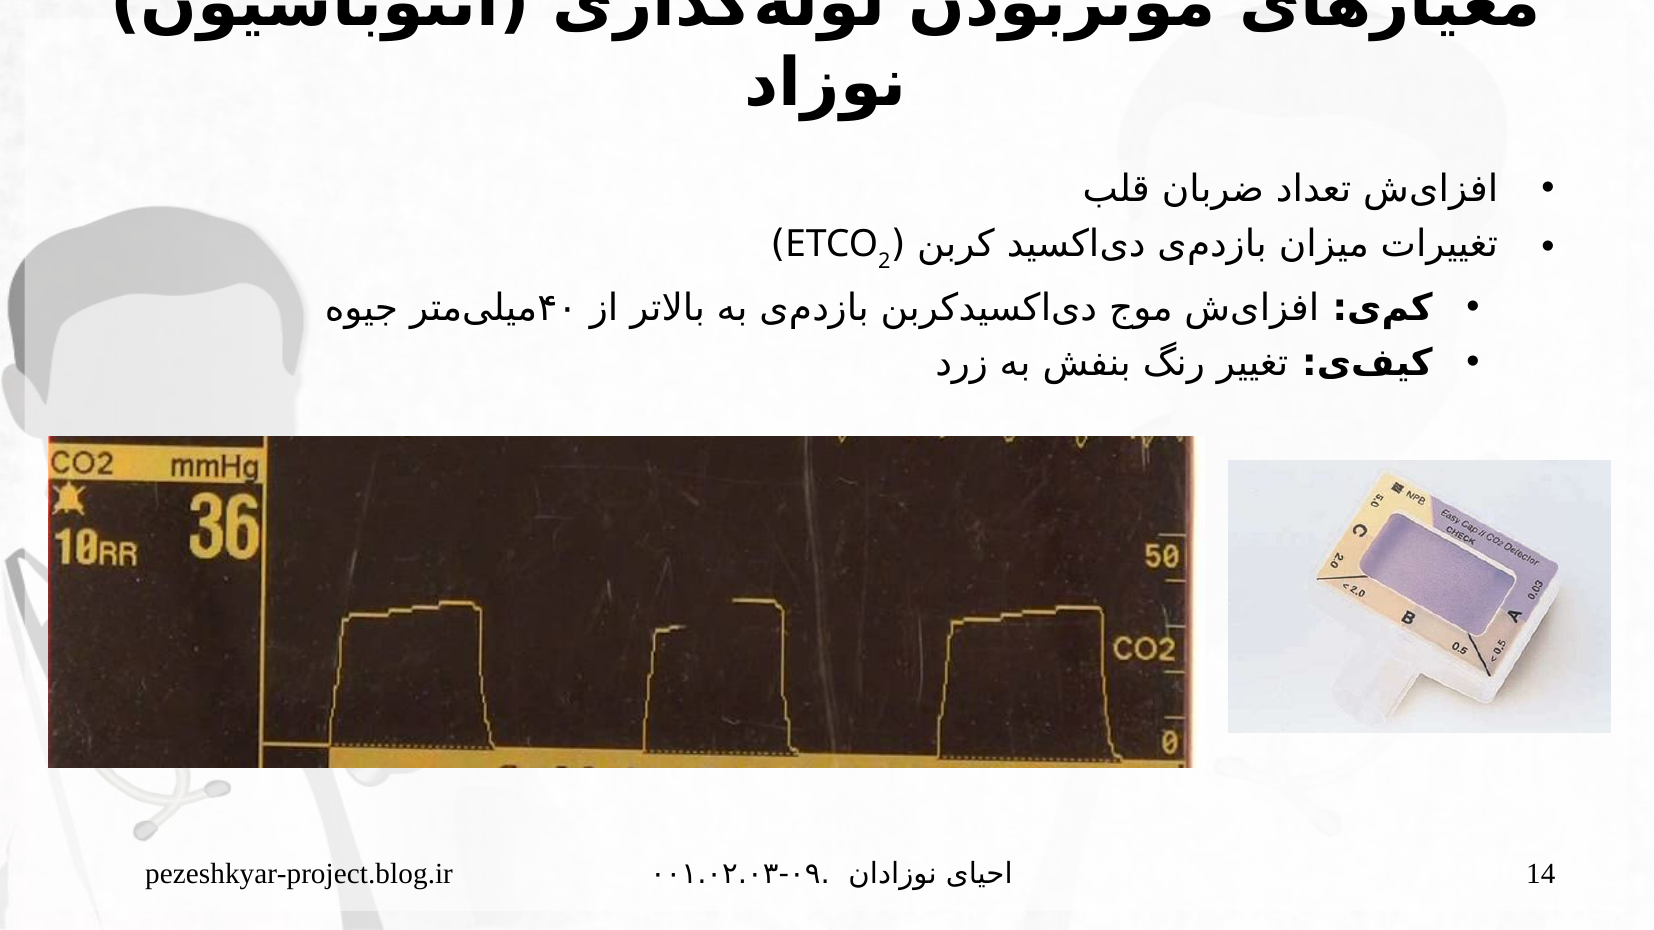

# معیارهای مؤثربودن لوله‌گذاری (انتوباسیون) نوزاد
افزای‌ش تعداد ضربان قلب
تغییرات میزان بازدم‌ی دی‌اکسید کربن (ETCO2)
کم‌ی: افزای‌ش موج دی‌اکسید‌کربن بازدم‌ی به بالاتر از ۴۰میلی‌متر جیوه
کیف‌ی: تغییر رنگ بنفش به زرد
pezeshkyar-project.blog.ir
۰۰۱.۰۲.۰۳-۰۹. احیای نوزادان
14